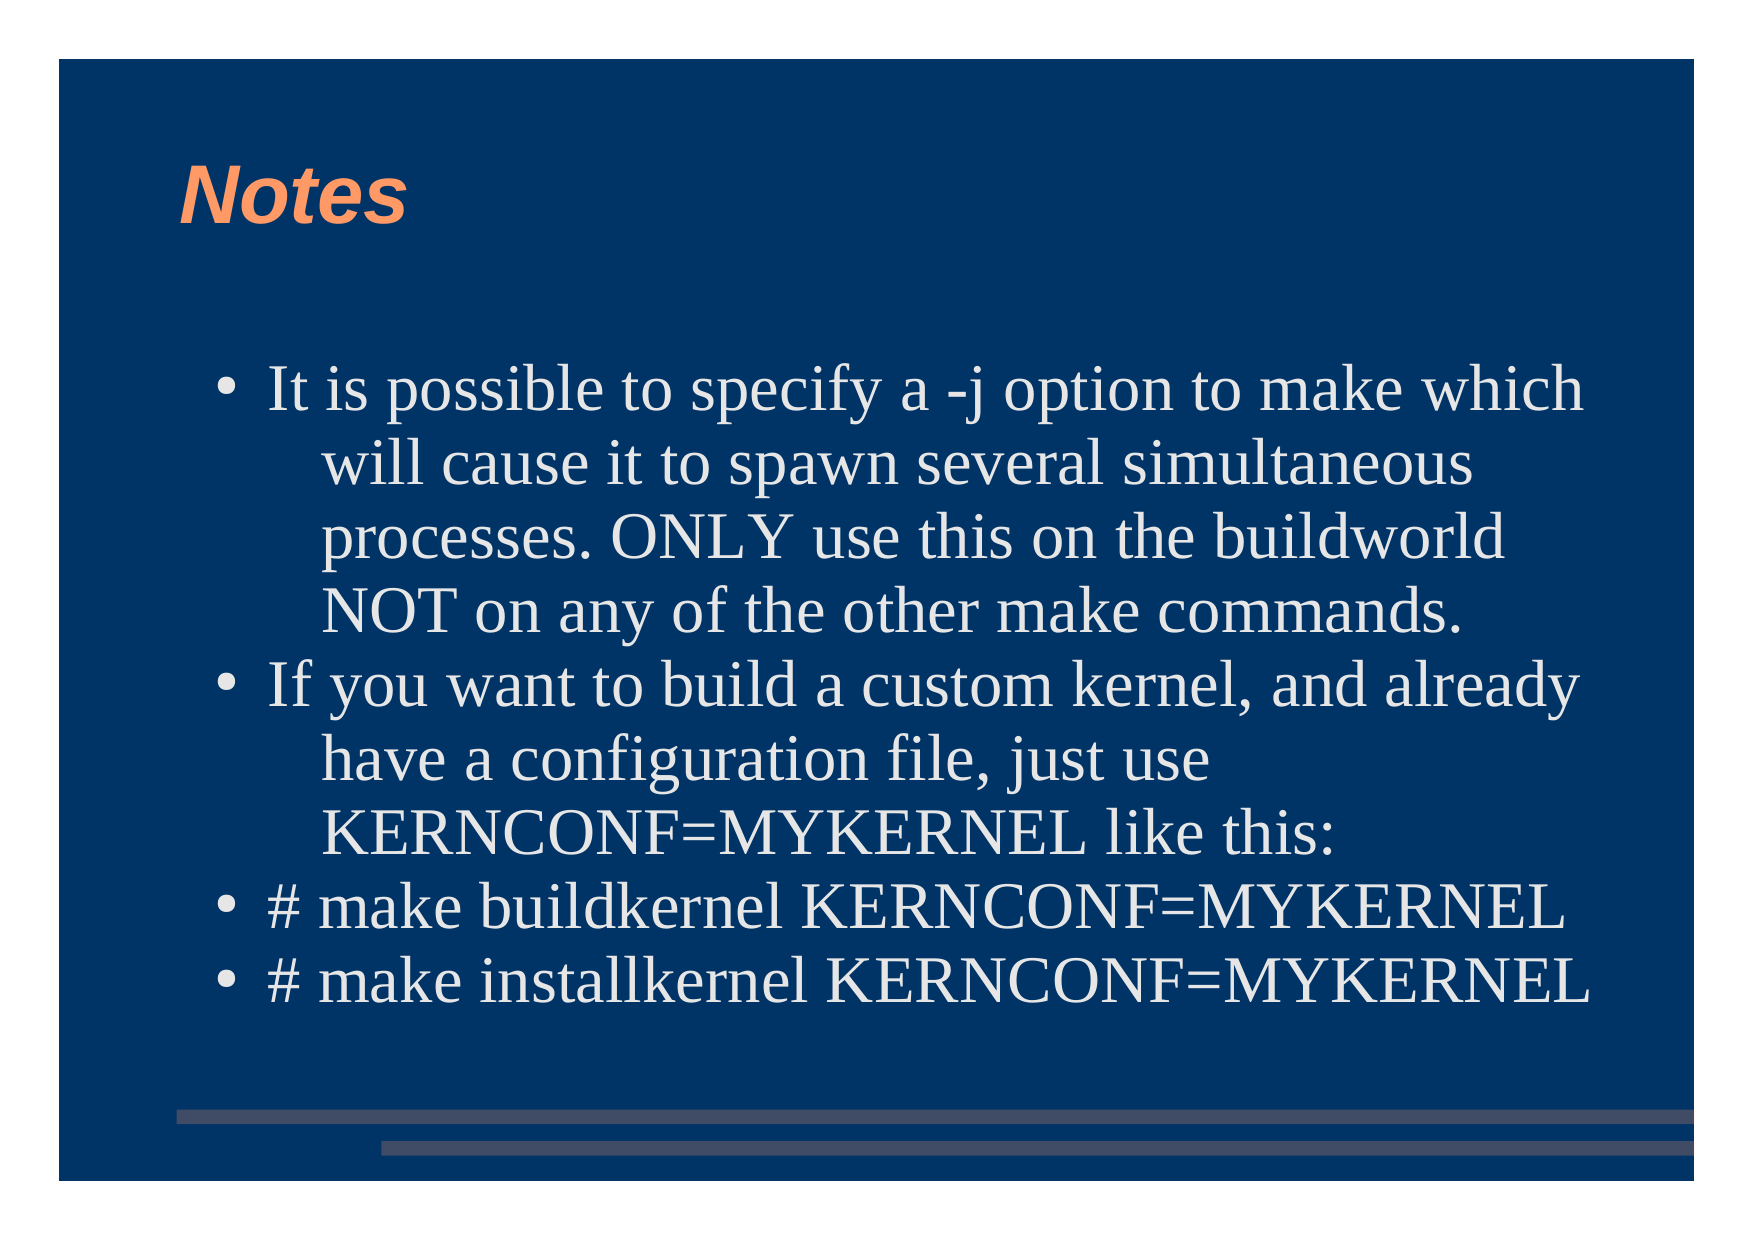

# Notes
It is possible to specify a -j option to make which will cause it to spawn several simultaneous processes. ONLY use this on the buildworld NOT on any of the other make commands.
If you want to build a custom kernel, and already have a configuration file, just use KERNCONF=MYKERNEL like this:
# make buildkernel KERNCONF=MYKERNEL
# make installkernel KERNCONF=MYKERNEL